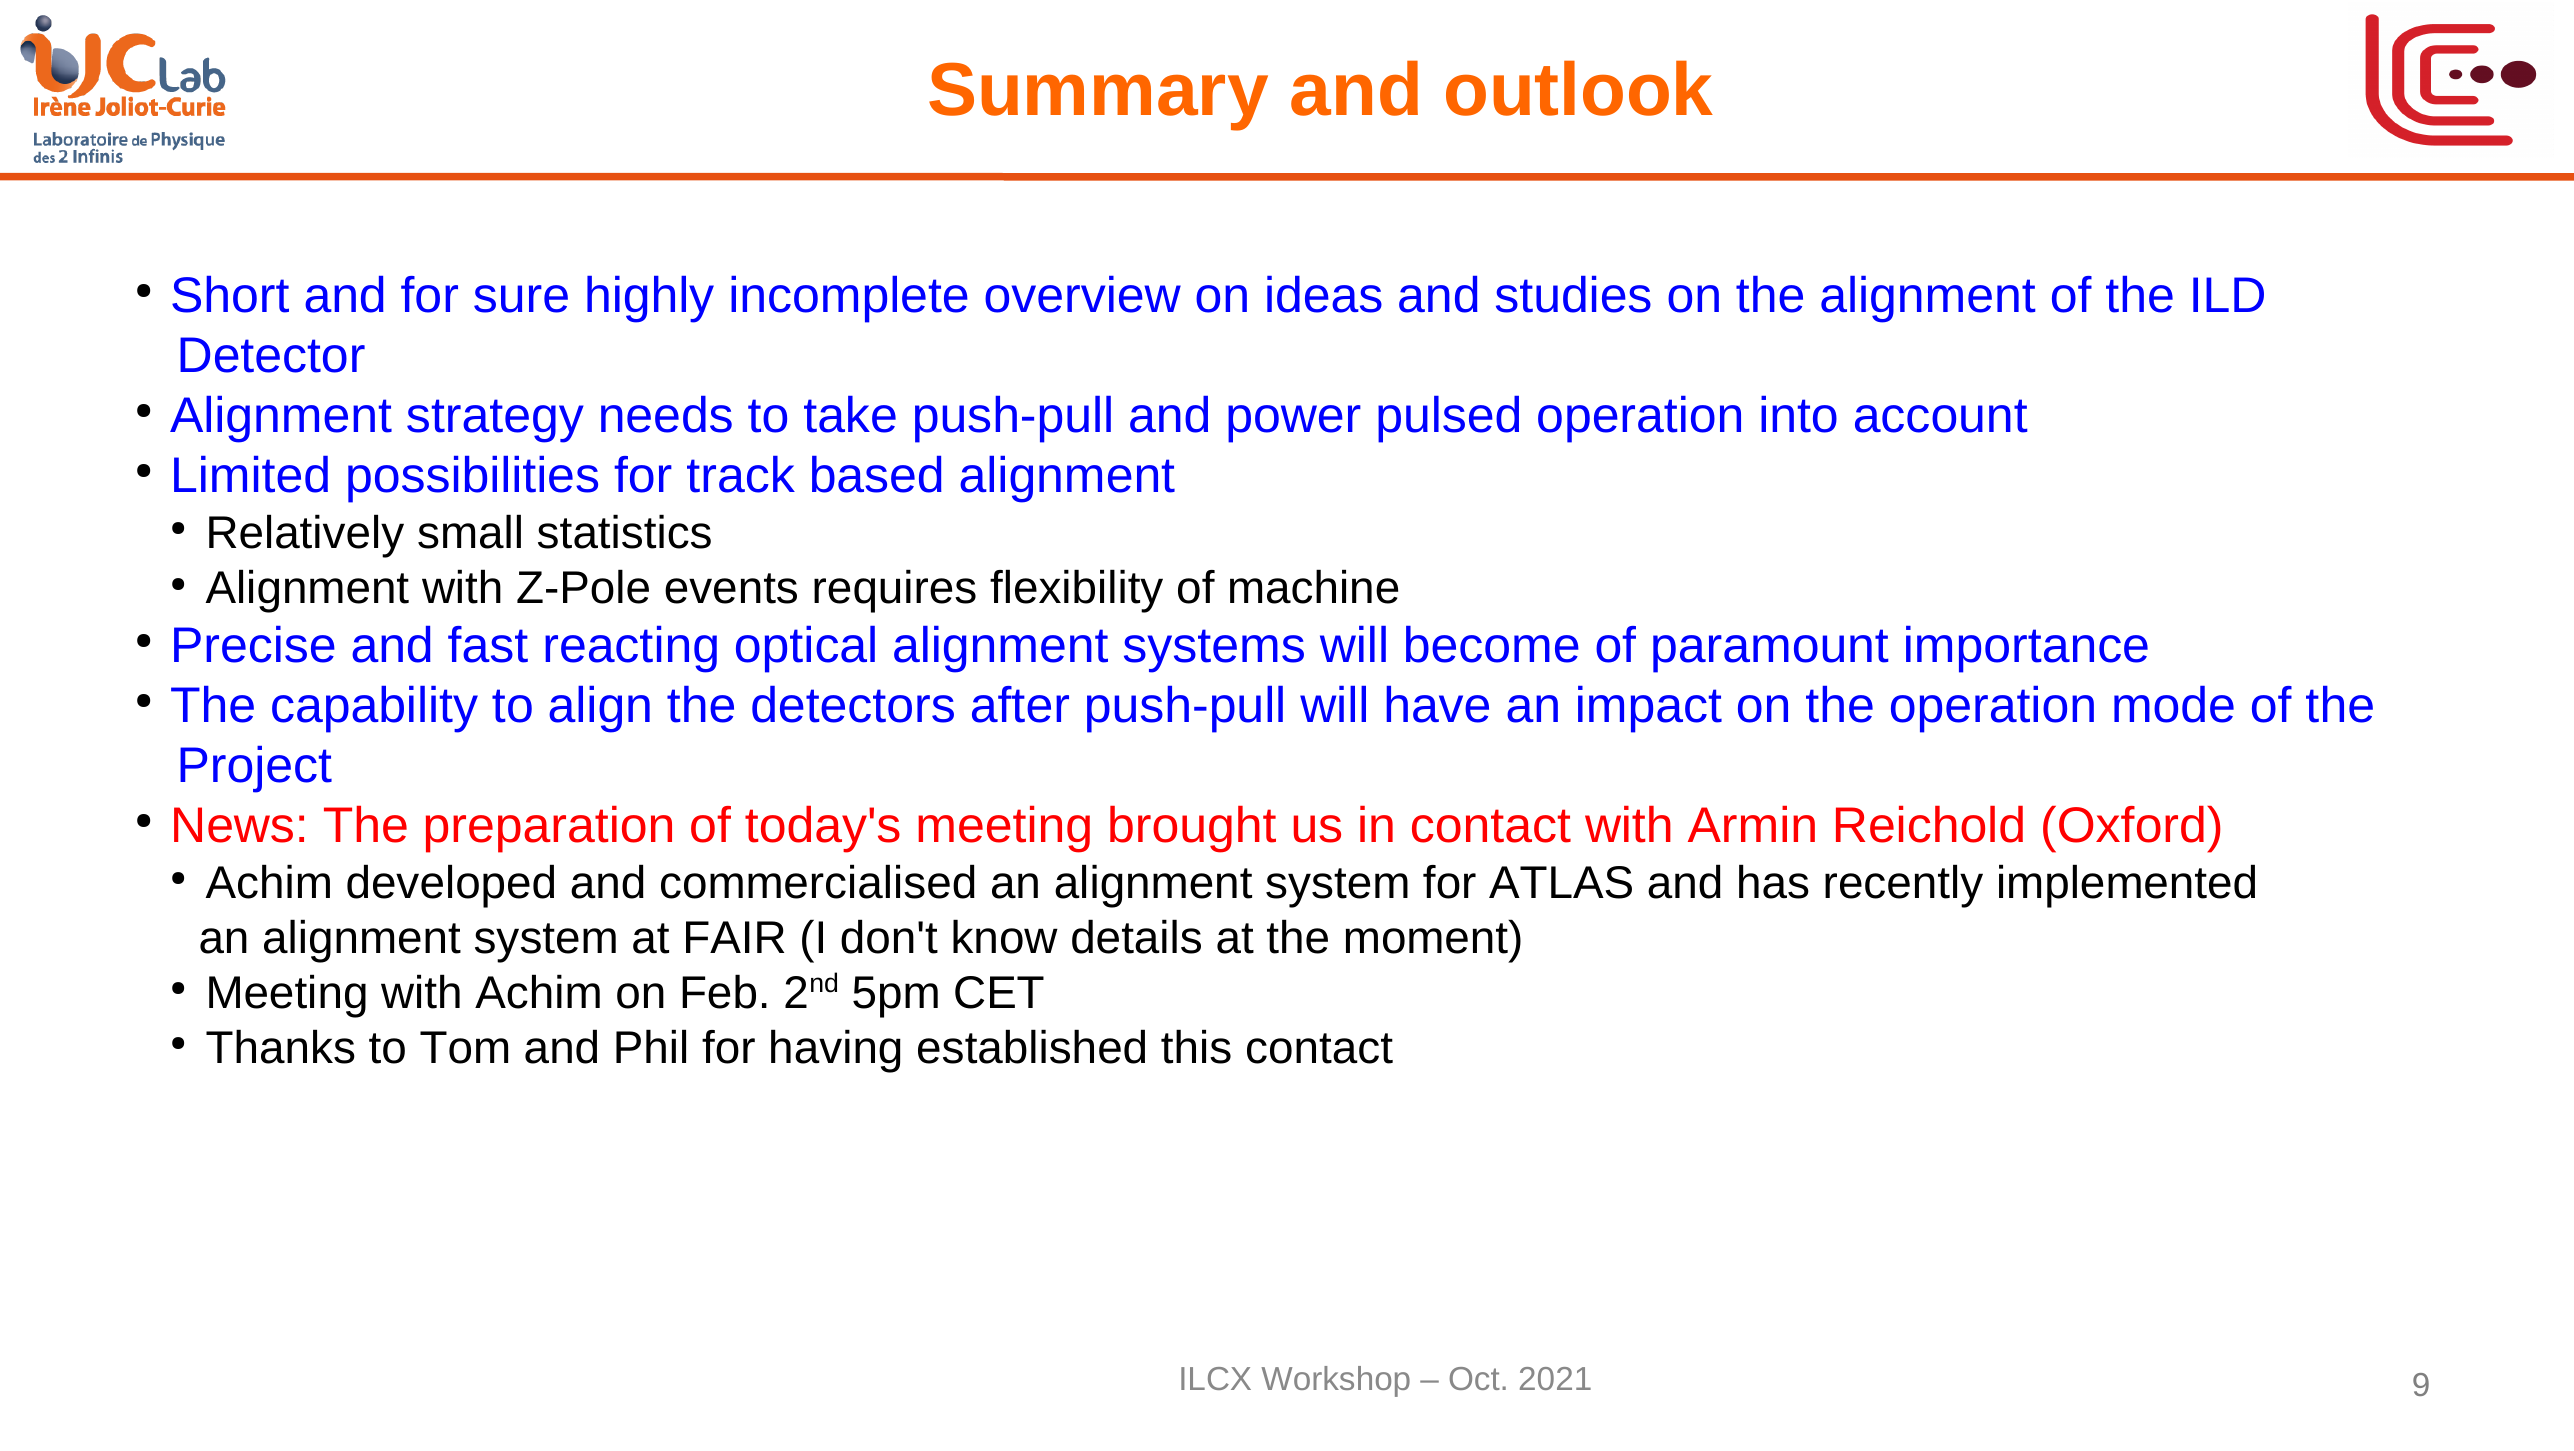

# Summary and outlook
Short and for sure highly incomplete overview on ideas and studies on the alignment of the ILD
 Detector
Alignment strategy needs to take push-pull and power pulsed operation into account
Limited possibilities for track based alignment
Relatively small statistics
Alignment with Z-Pole events requires flexibility of machine
Precise and fast reacting optical alignment systems will become of paramount importance
The capability to align the detectors after push-pull will have an impact on the operation mode of the
 Project
News: The preparation of today's meeting brought us in contact with Armin Reichold (Oxford)
Achim developed and commercialised an alignment system for ATLAS and has recently implemented
 an alignment system at FAIR (I don't know details at the moment)
Meeting with Achim on Feb. 2nd 5pm CET
Thanks to Tom and Phil for having established this contact
9